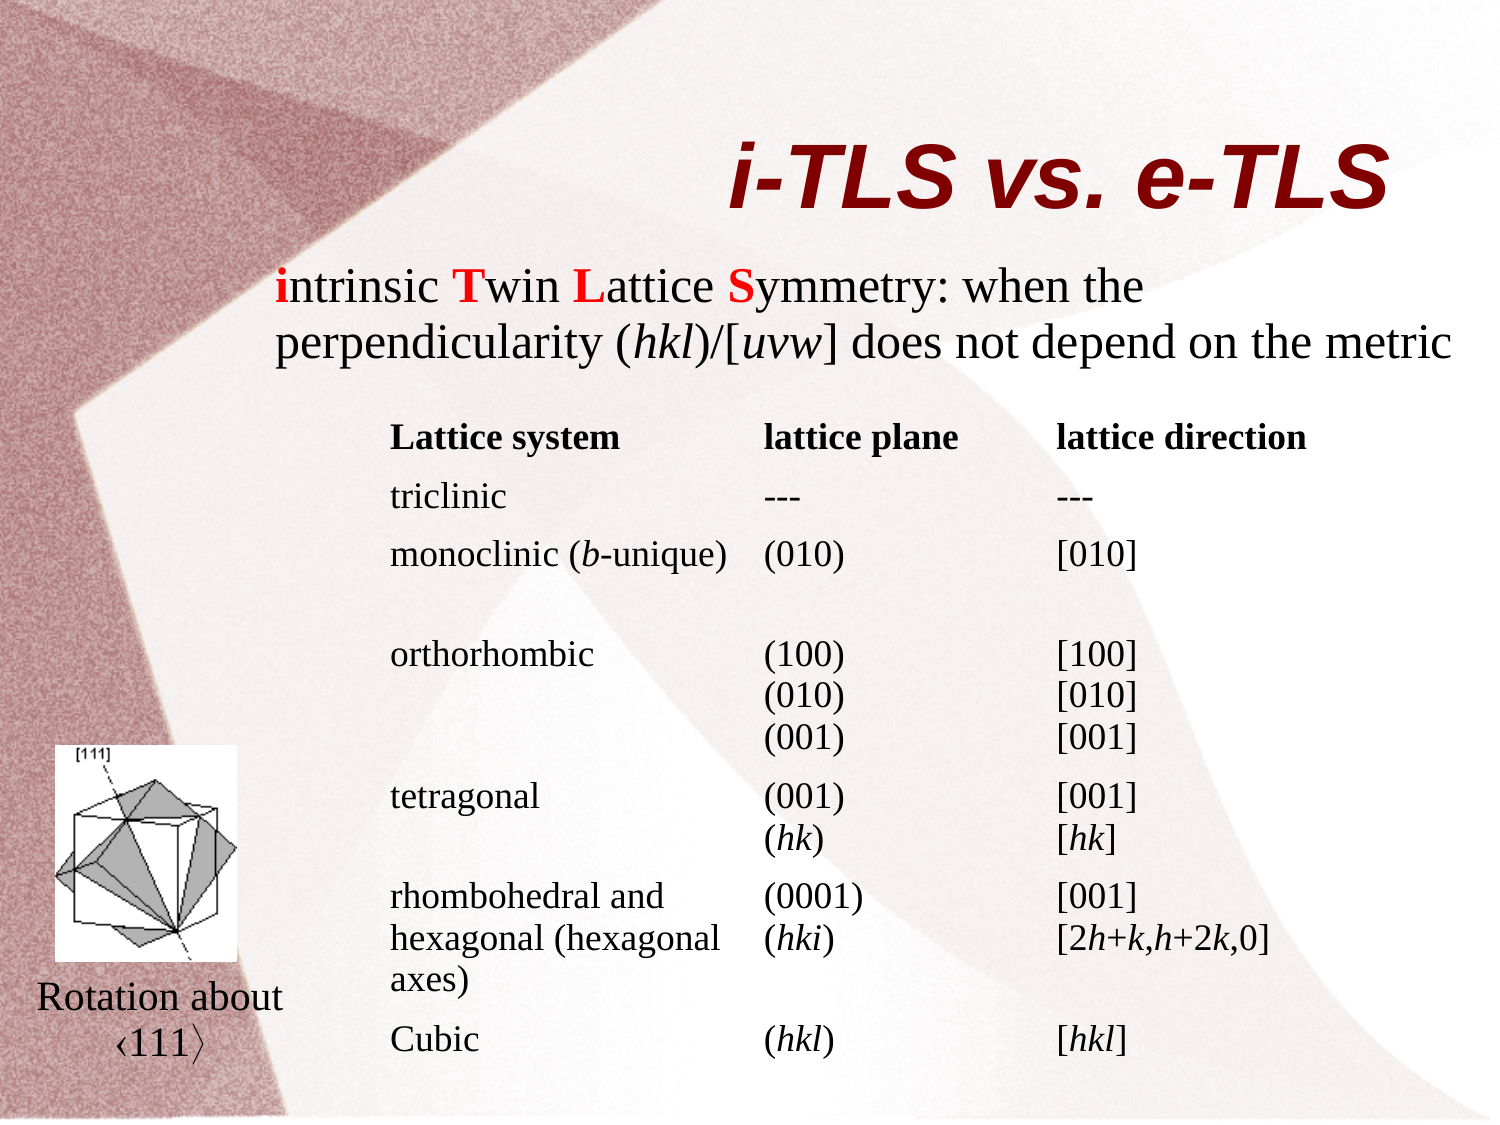

# i-TLS vs. e-TLS
intrinsic Twin Lattice Symmetry: when the perpendicularity (hkl)/[uvw] does not depend on the metric
| Lattice system | lattice plane | lattice direction |
| --- | --- | --- |
| triclinic | --- | --- |
| monoclinic (b-unique) | (010) | [010] |
| orthorhombic | (100) (010) (001) | [100] [010] [001] |
| tetragonal | (001) (hk) | [001] [hk] |
| rhombohedral and hexagonal (hexagonal axes) | (0001) (hki) | [001] [2h+k,h+2k,0] |
| Cubic | (hkl) | [hkl] |
Rotation about
111